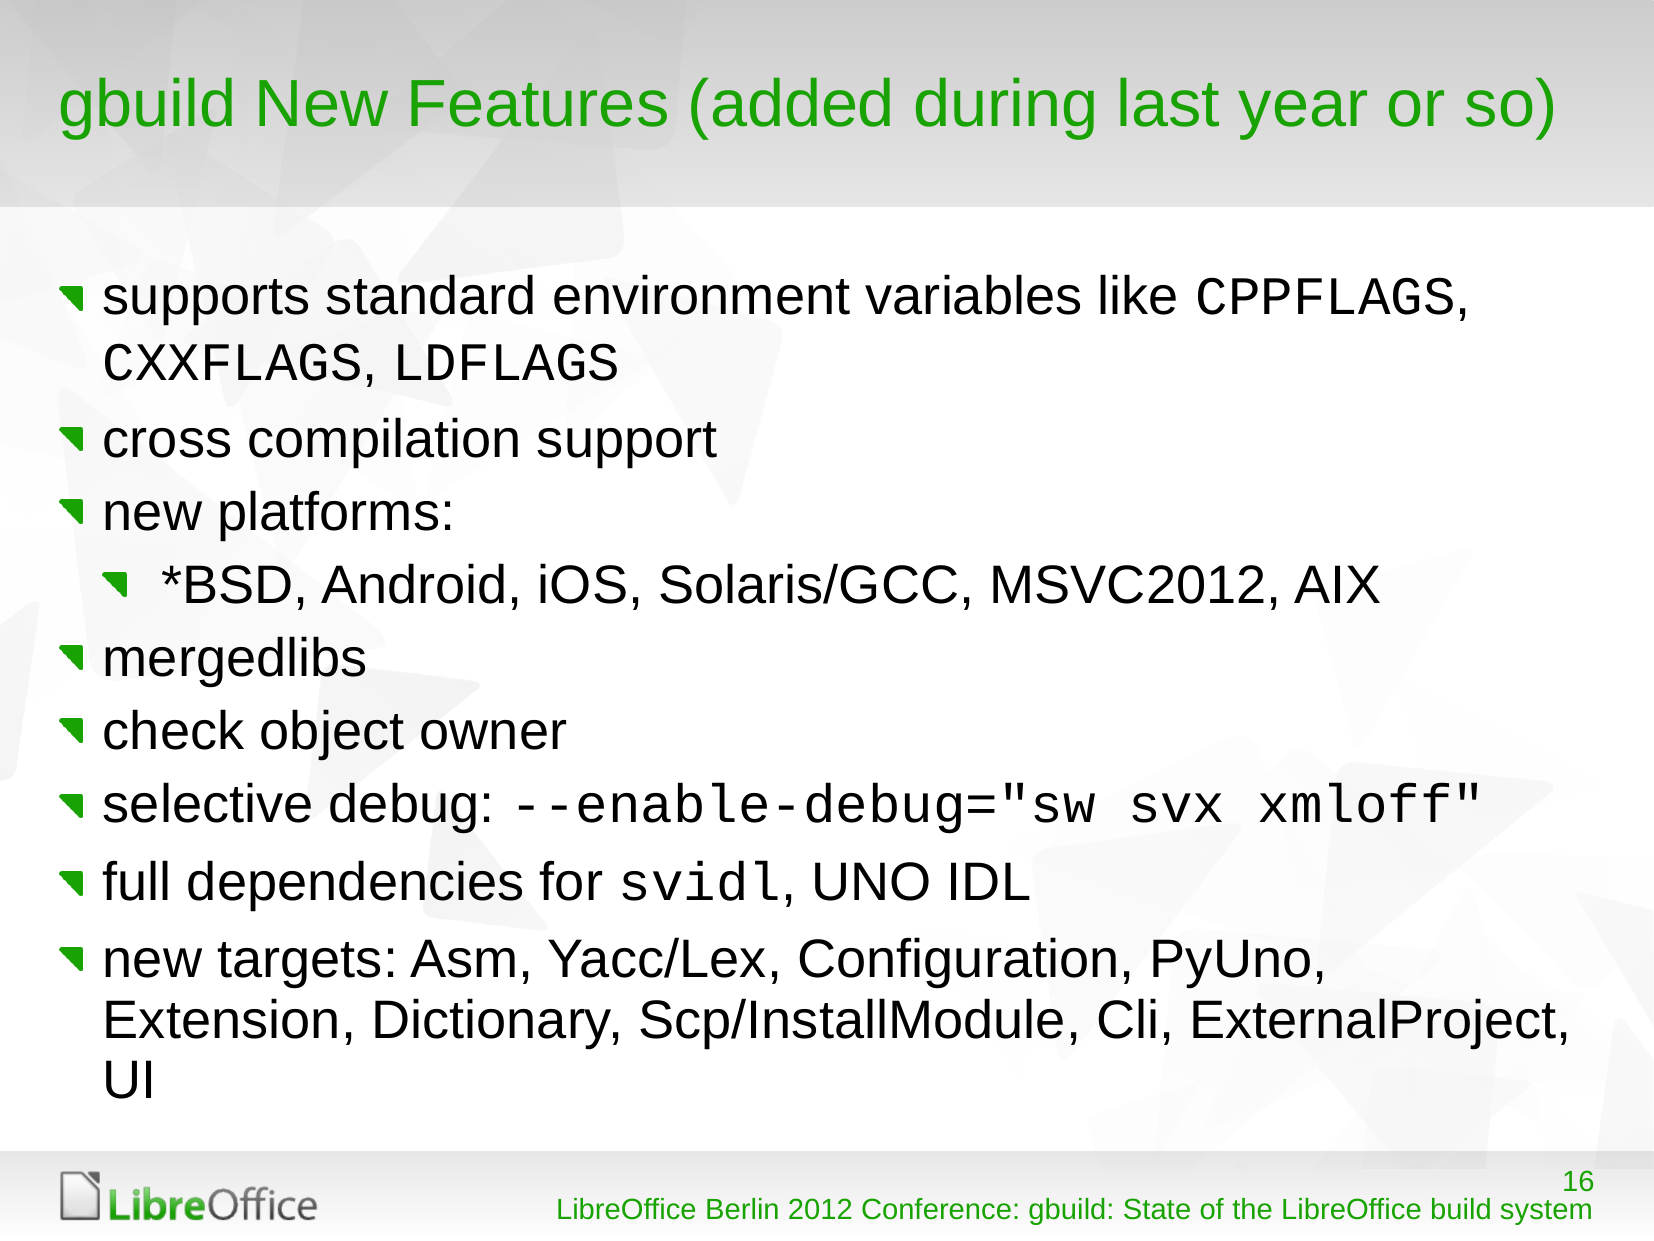

# gbuild New Features (added during last year or so)
supports standard environment variables like CPPFLAGS, CXXFLAGS, LDFLAGS
cross compilation support
new platforms:
 *BSD, Android, iOS, Solaris/GCC, MSVC2012, AIX
mergedlibs
check object owner
selective debug: --enable-debug="sw svx xmloff"
full dependencies for svidl, UNO IDL
new targets: Asm, Yacc/Lex, Configuration, PyUno, Extension, Dictionary, Scp/InstallModule, Cli, ExternalProject, UI
16
LibreOffice Berlin 2012 Conference: gbuild: State of the LibreOffice build system